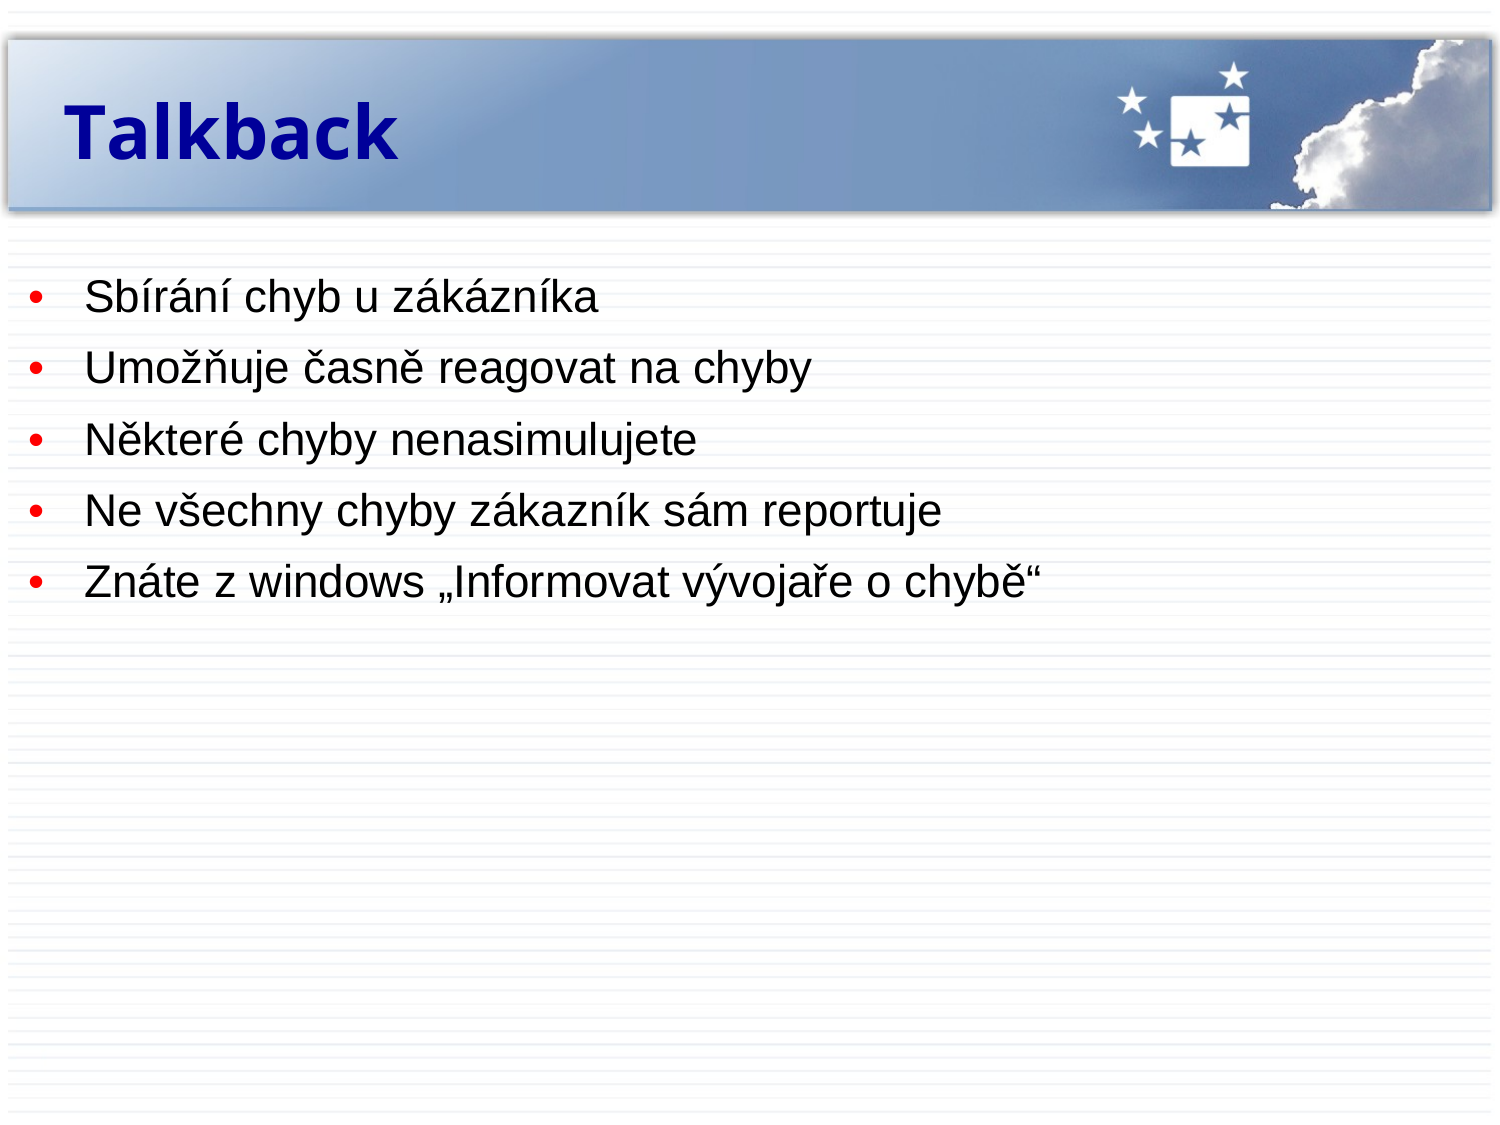

# Talkback
Sbírání chyb u zákázníka
Umožňuje časně reagovat na chyby
Některé chyby nenasimulujete
Ne všechny chyby zákazník sám reportuje
Znáte z windows „Informovat vývojaře o chybě“